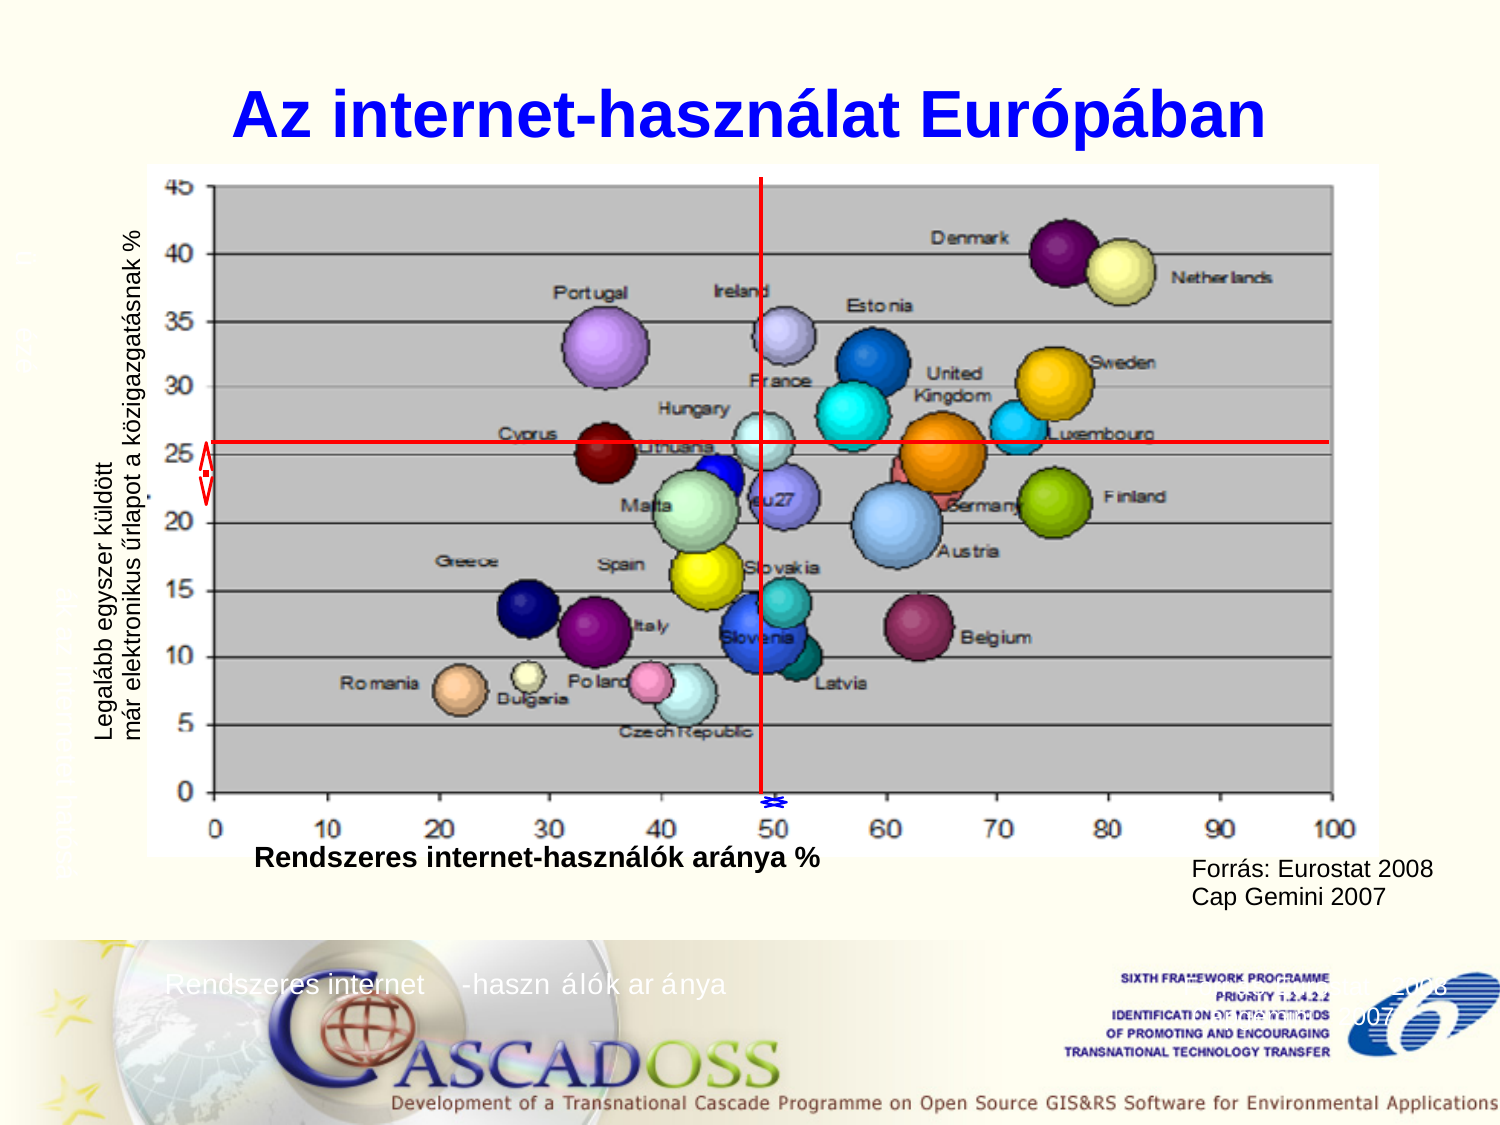

# Az internet-használat Európában
Legalább egyszer küldött
már elektronikus űrlapot a közigazgatásnak %
ü
é
z
é
á
k az internetet hat
ó
Rendszeres internet-használók aránya %
s
Forrás: Eurostat 2008
Cap Gemini 2007
á
Rendszeres internet
-
haszn
á
l
ó
k ar
á
nya
Forr
á
s
Eurostat
2008
Capgemini
2007